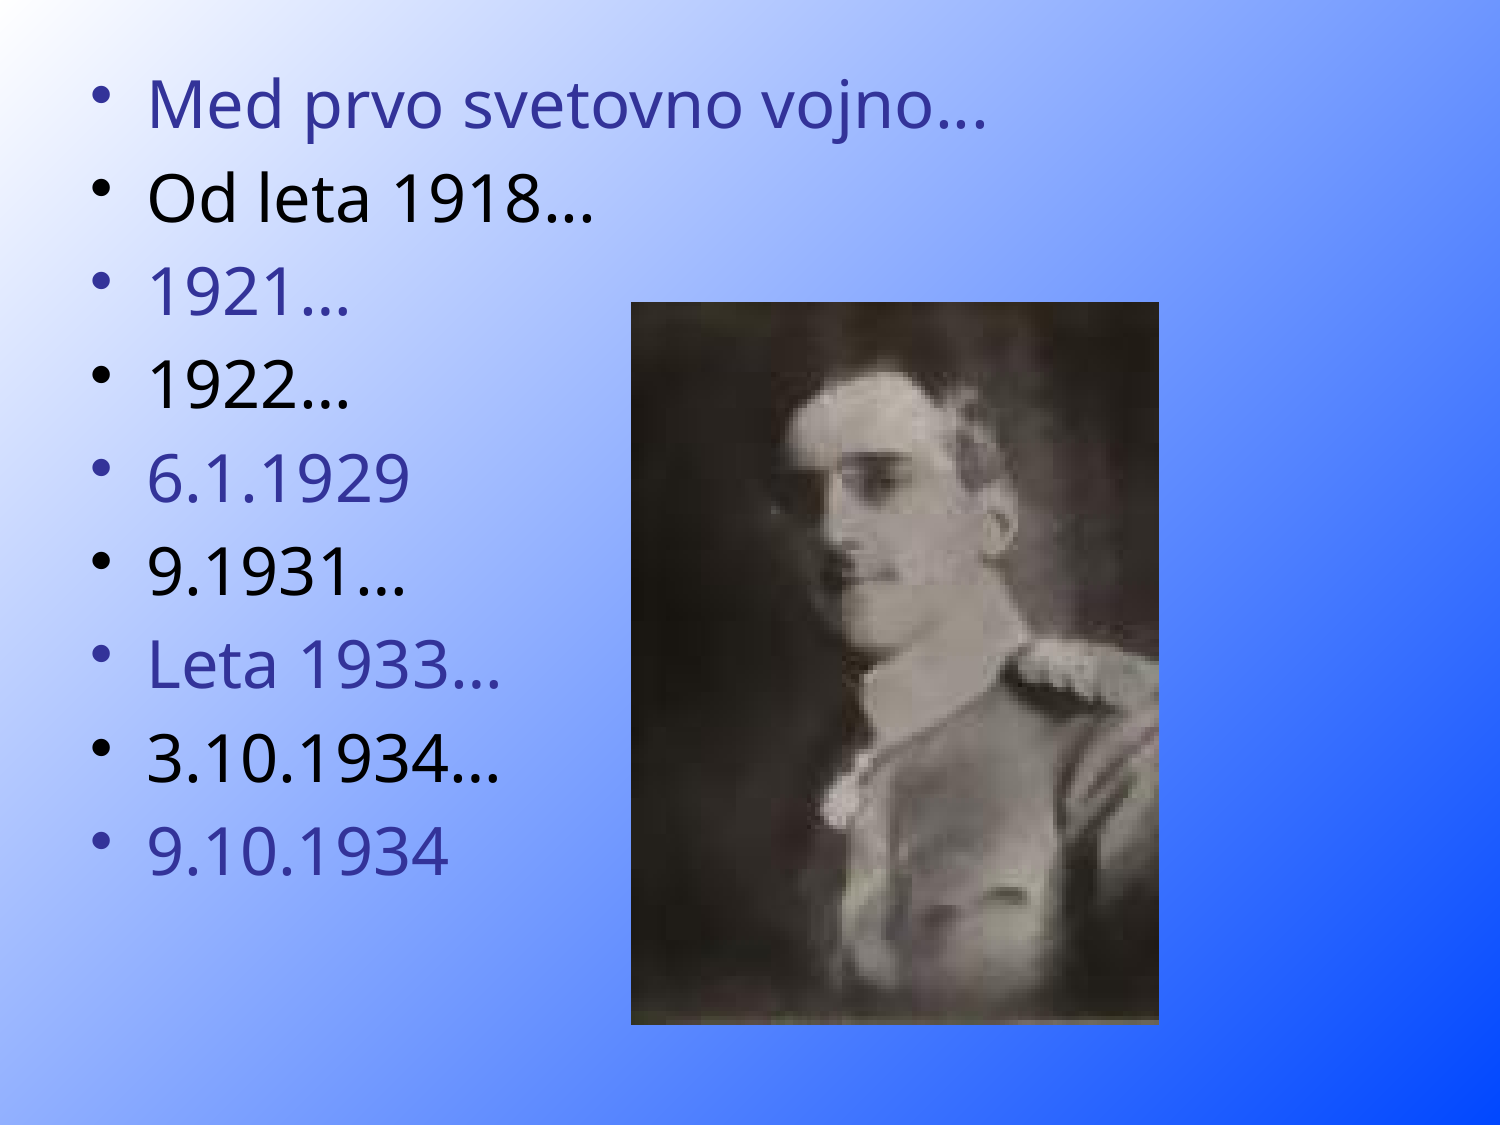

# Med prvo svetovno vojno...
Od leta 1918...
1921…
1922…
6.1.1929
9.1931…
Leta 1933…
3.10.1934…
9.10.1934